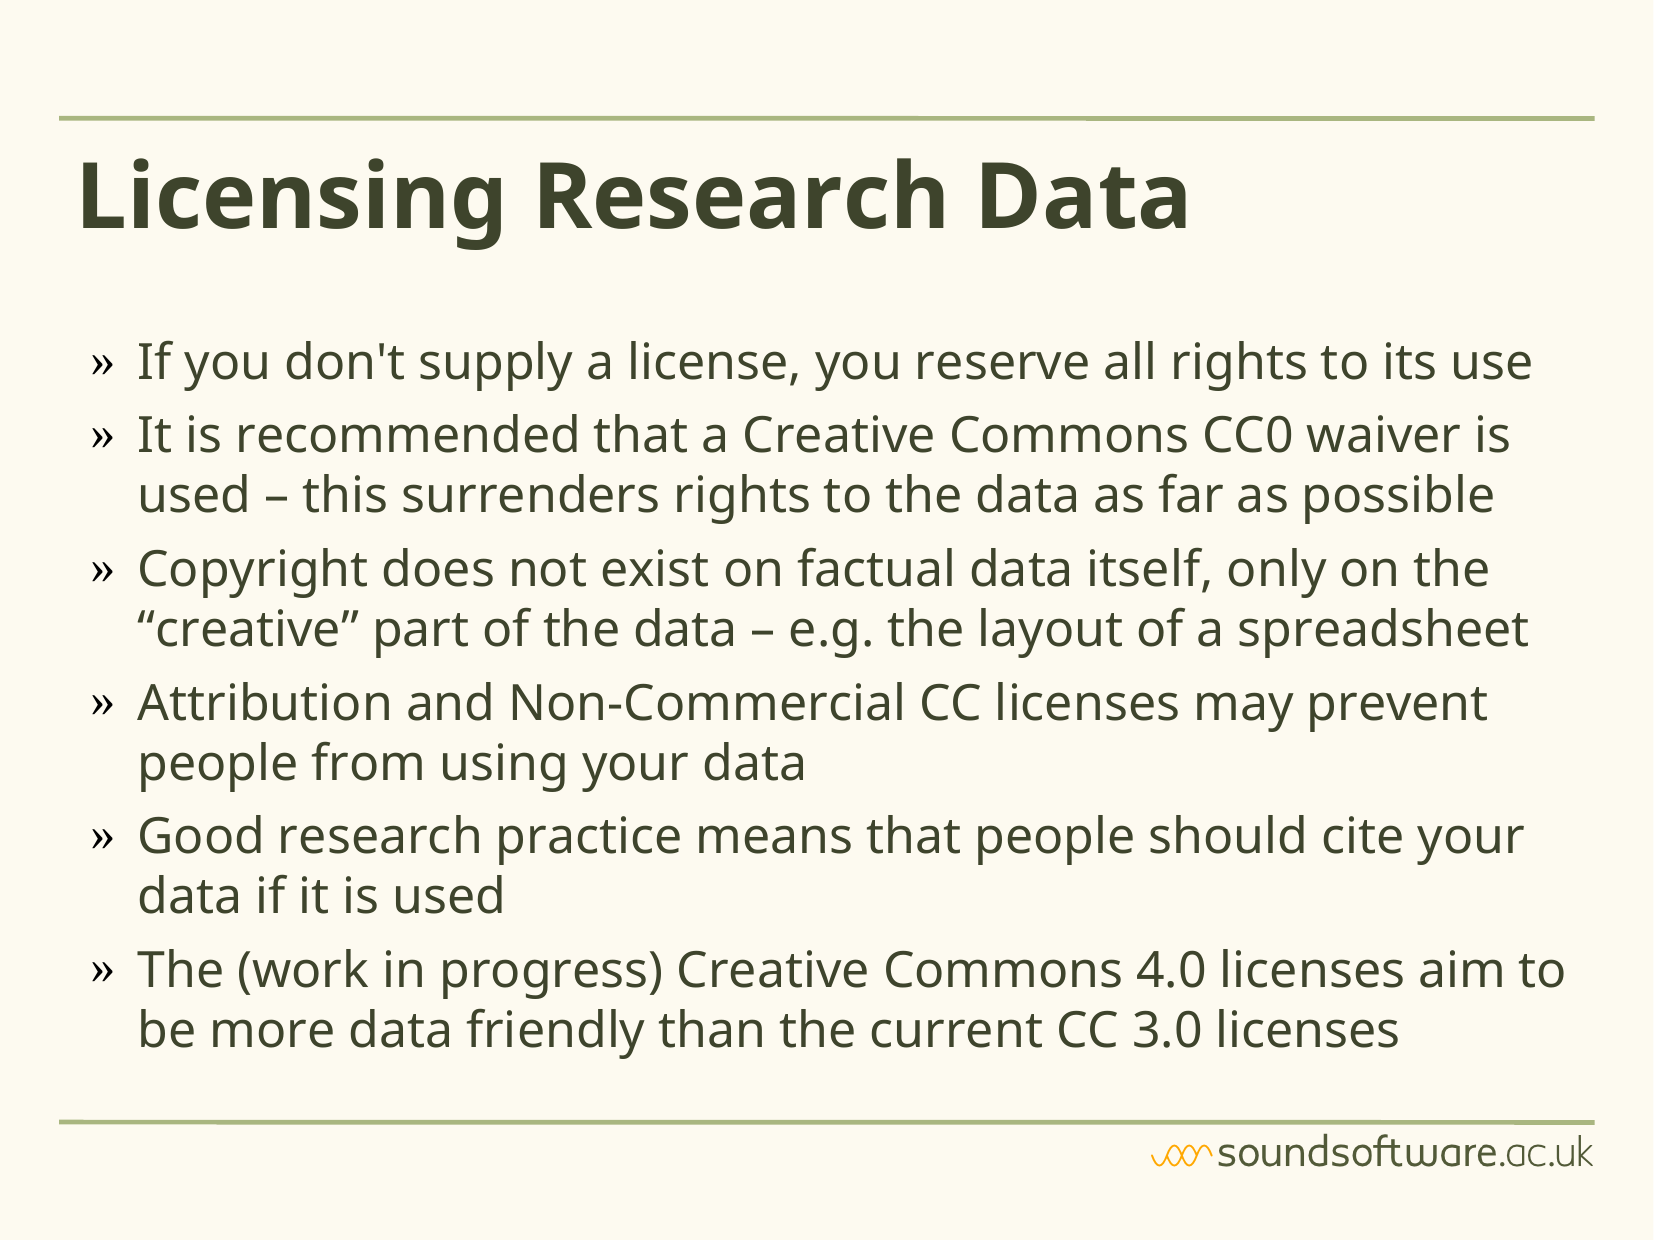

# Licensing Research Data
If you don't supply a license, you reserve all rights to its use
It is recommended that a Creative Commons CC0 waiver is used – this surrenders rights to the data as far as possible
Copyright does not exist on factual data itself, only on the “creative” part of the data – e.g. the layout of a spreadsheet
Attribution and Non-Commercial CC licenses may prevent people from using your data
Good research practice means that people should cite your data if it is used
The (work in progress) Creative Commons 4.0 licenses aim to be more data friendly than the current CC 3.0 licenses